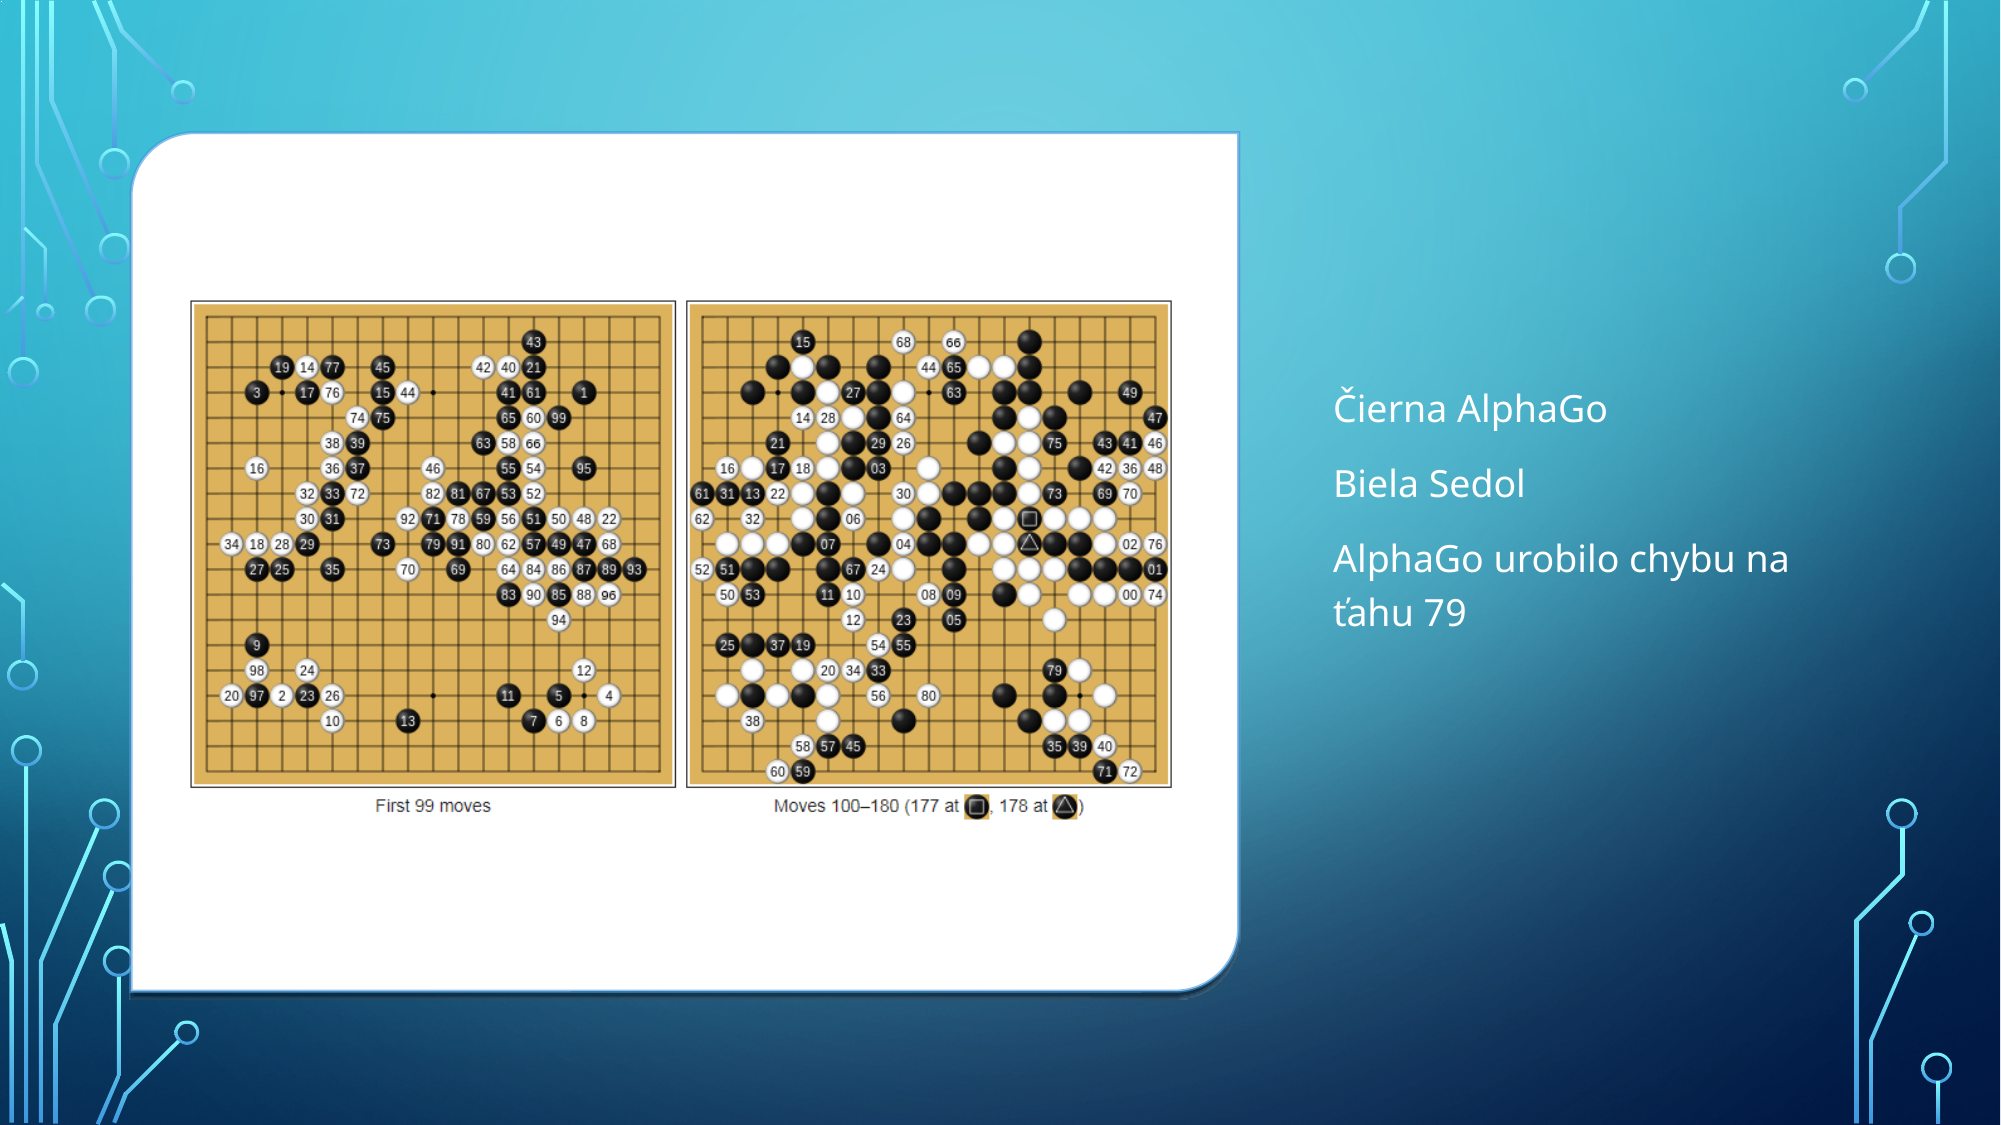

# Čierna AlphaGo
Biela Sedol
AlphaGo urobilo chybu na ťahu 79